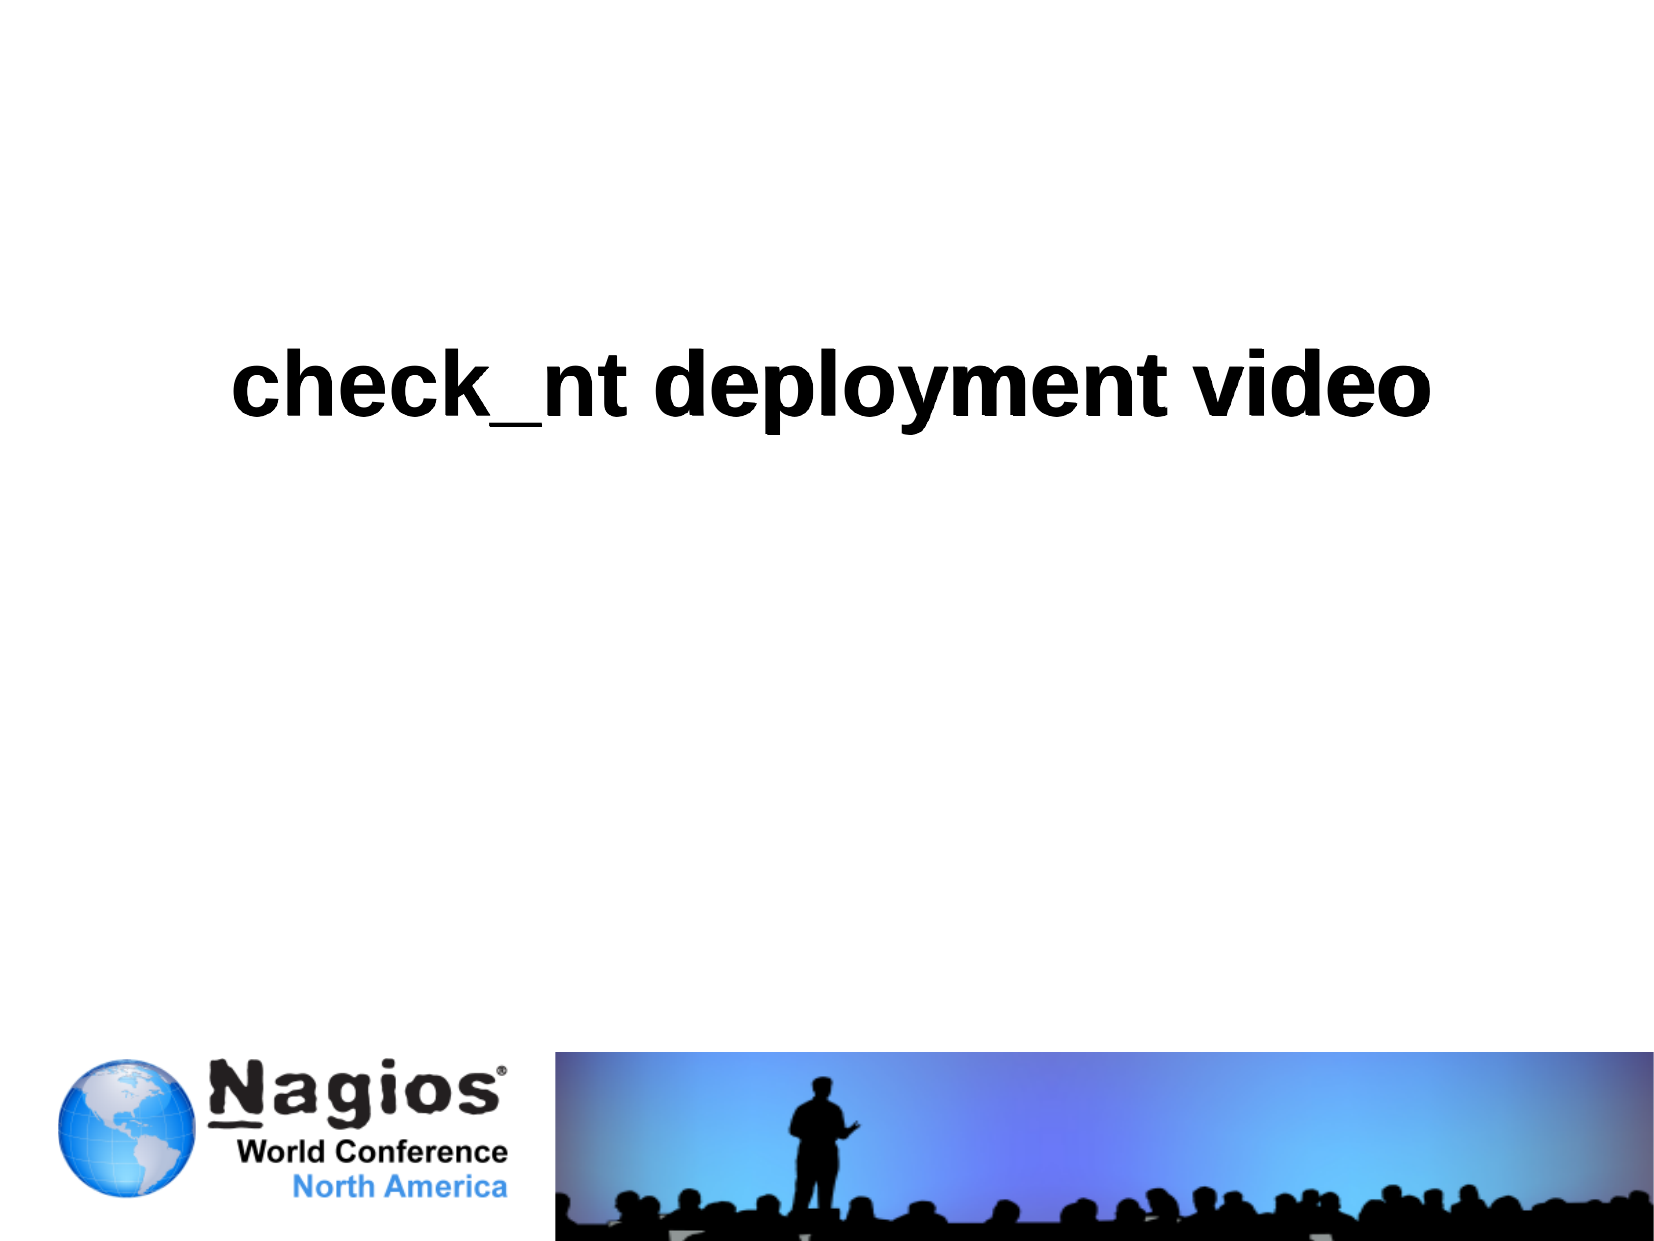

# check_nt deployment video
2011
Nagios World Conference
7